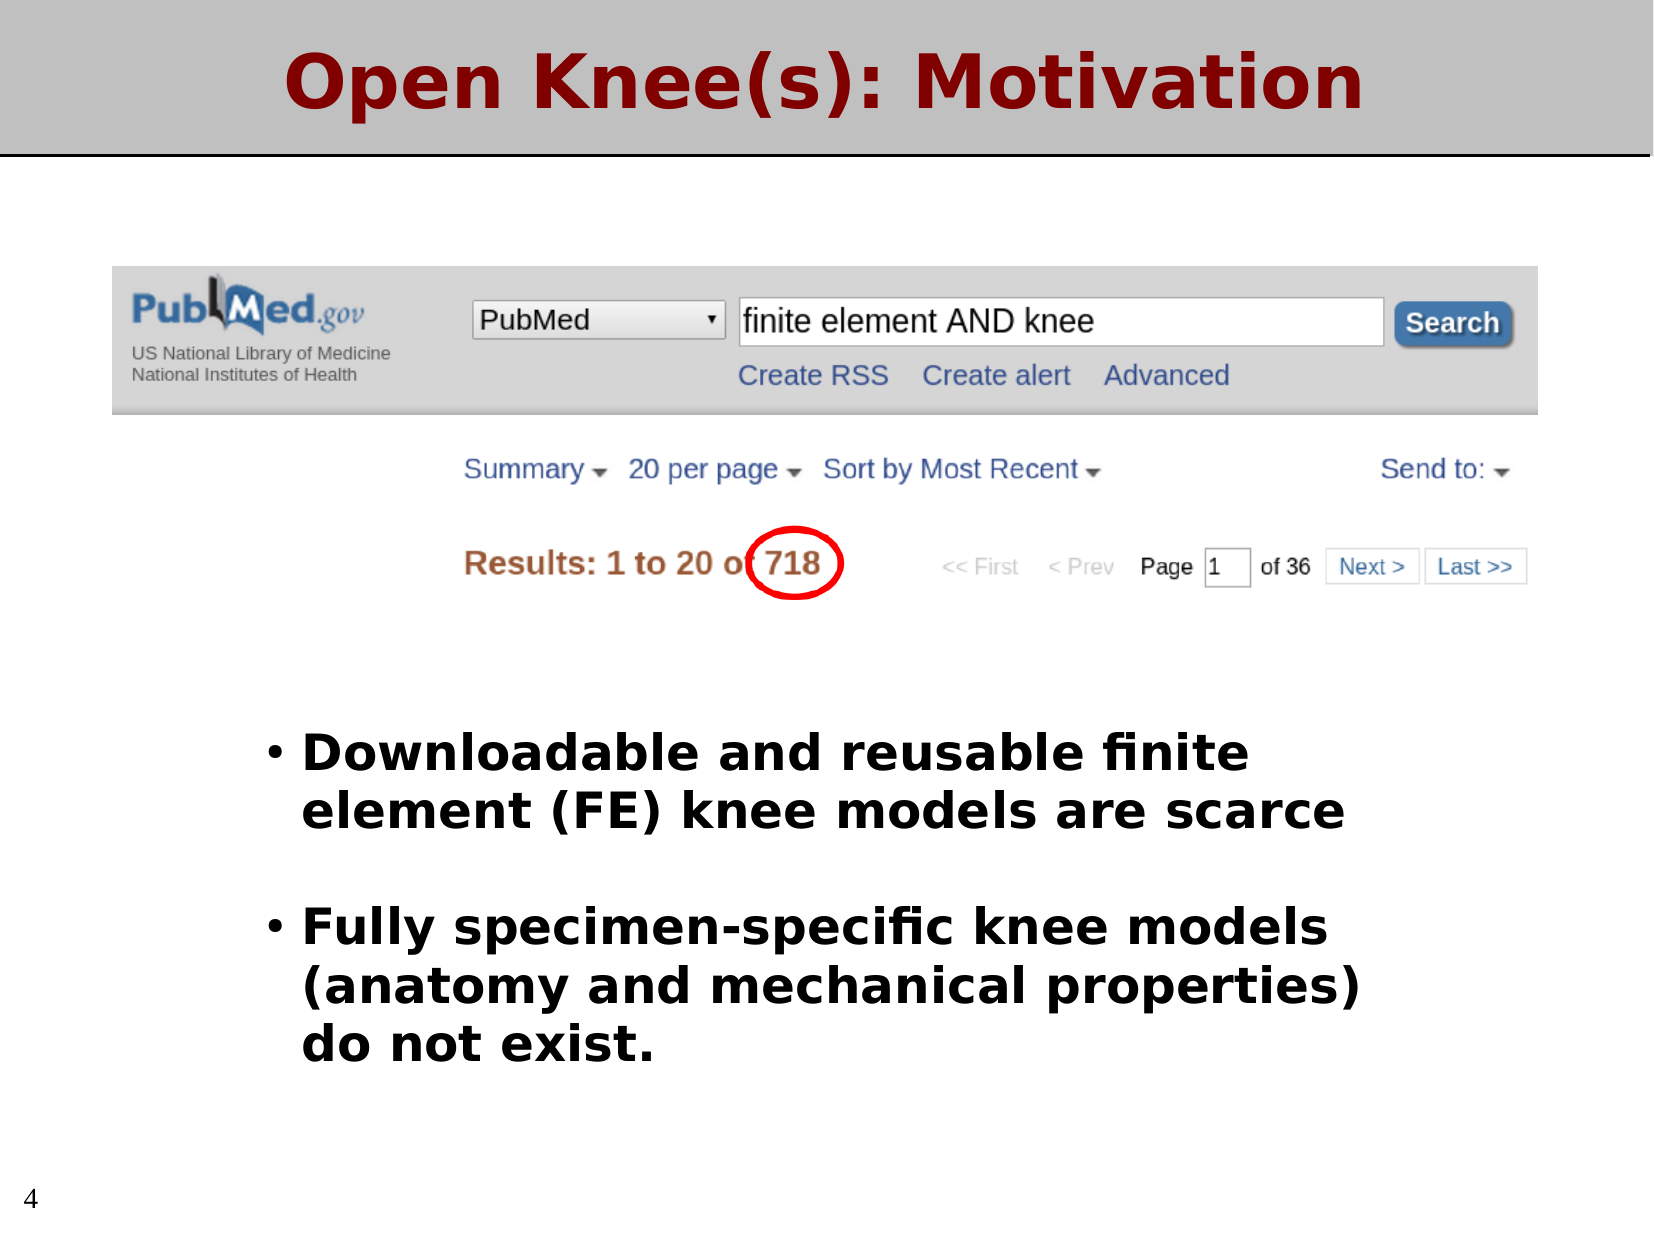

Open Knee(s): Motivation
 Downloadable and reusable finite
 element (FE) knee models are scarce
 Fully specimen-specific knee models
 (anatomy and mechanical properties)
 do not exist.